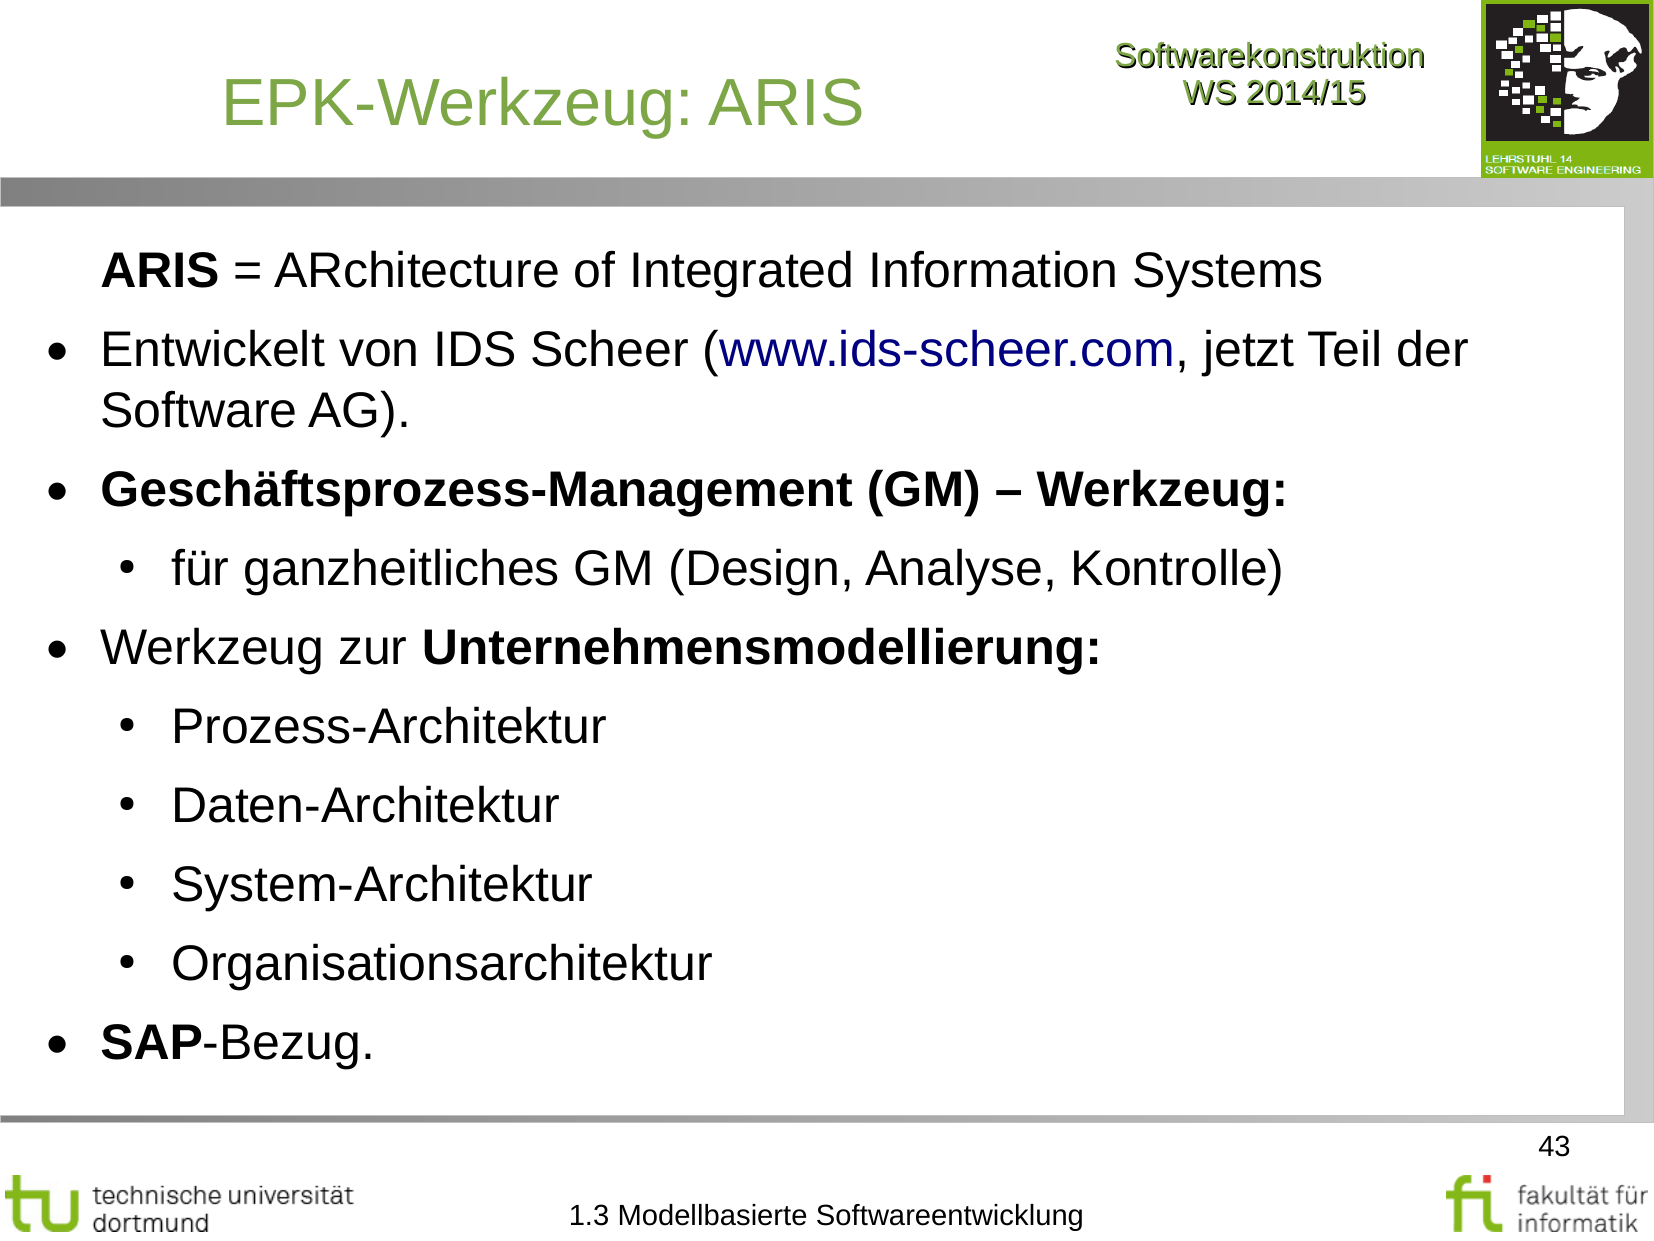

# EPK-Werkzeug: ARIS
ARIS = ARchitecture of Integrated Information Systems
Entwickelt von IDS Scheer (www.ids-scheer.com, jetzt Teil der Software AG).
Geschäftsprozess-Management (GM) – Werkzeug:
für ganzheitliches GM (Design, Analyse, Kontrolle)
Werkzeug zur Unternehmensmodellierung:
Prozess-Architektur
Daten-Architektur
System-Architektur
Organisationsarchitektur
SAP-Bezug.
43
1.3 Modellbasierte Softwareentwicklung